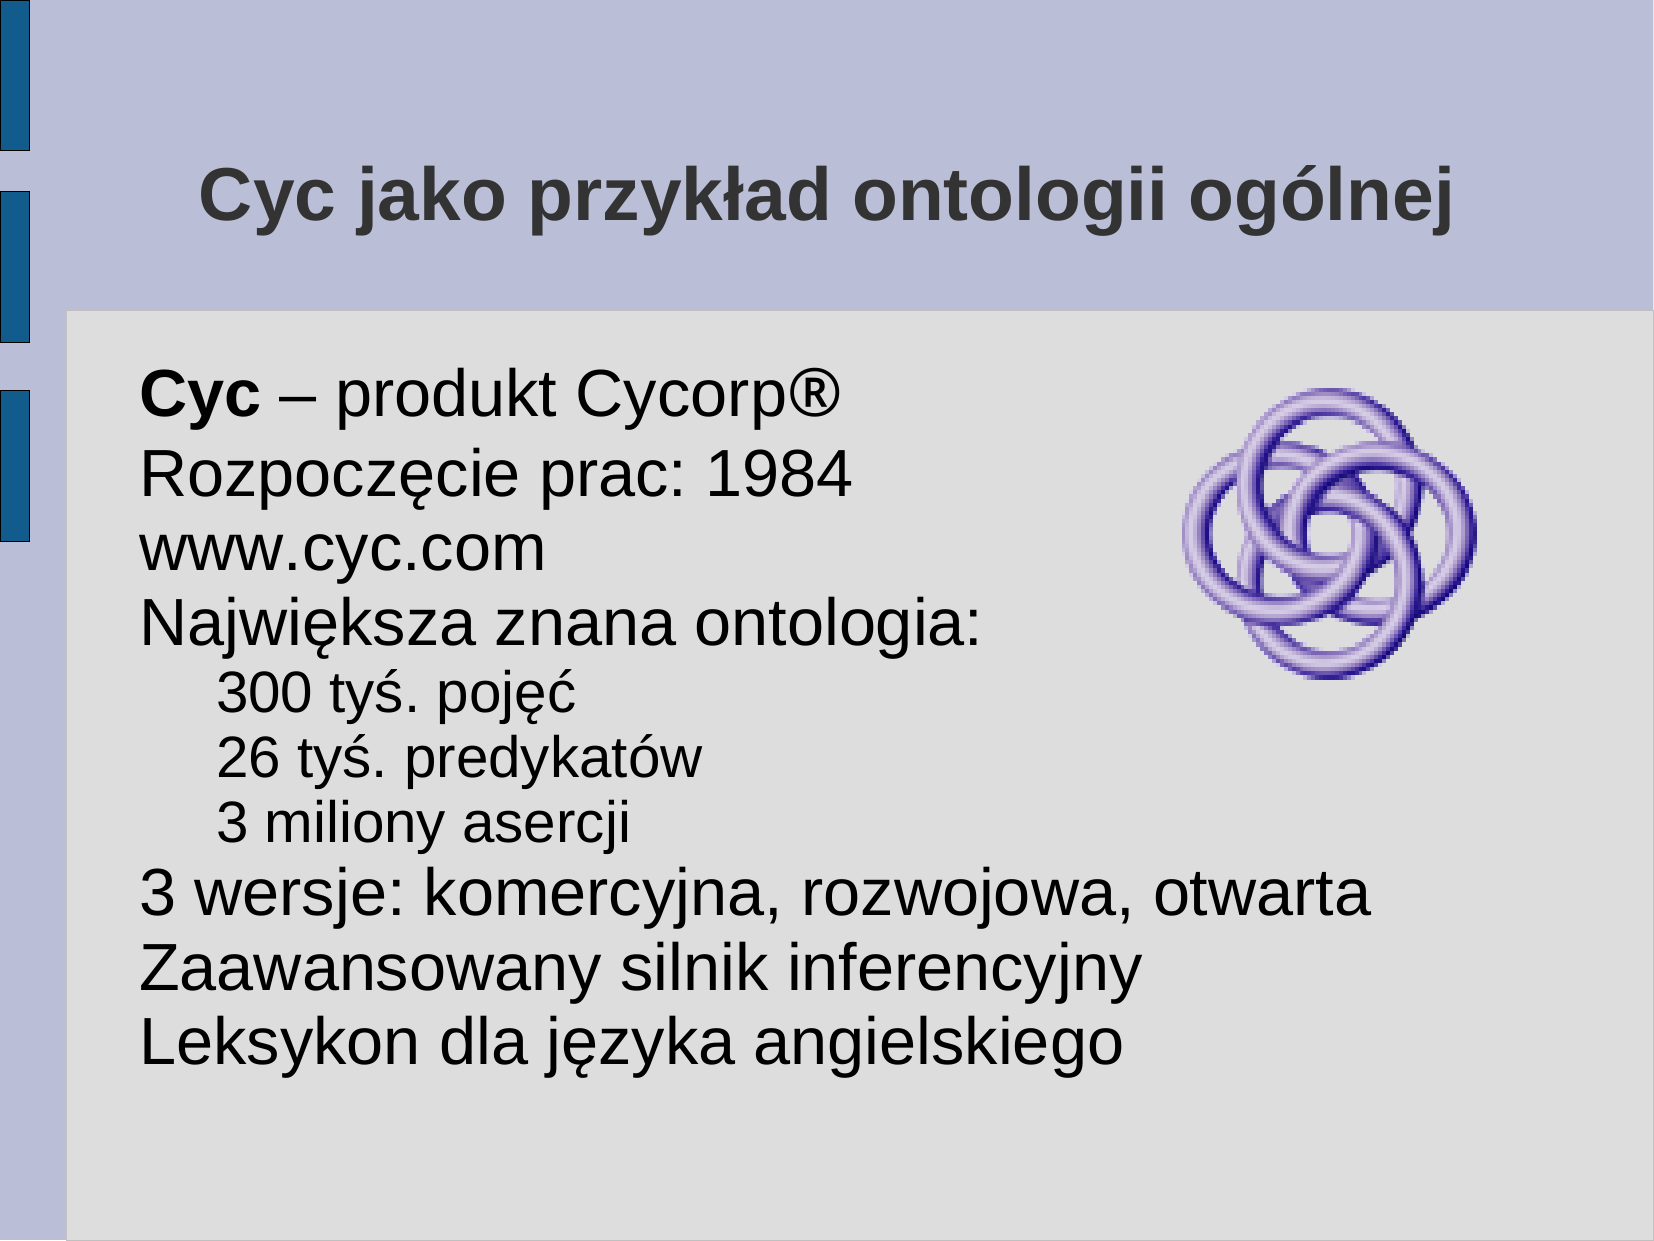

# Cyc jako przykład ontologii ogólnej
Cyc – produkt Cycorp®
Rozpoczęcie prac: 1984
www.cyc.com
Największa znana ontologia:
300 tyś. pojęć
26 tyś. predykatów
3 miliony asercji
3 wersje: komercyjna, rozwojowa, otwarta
Zaawansowany silnik inferencyjny
Leksykon dla języka angielskiego